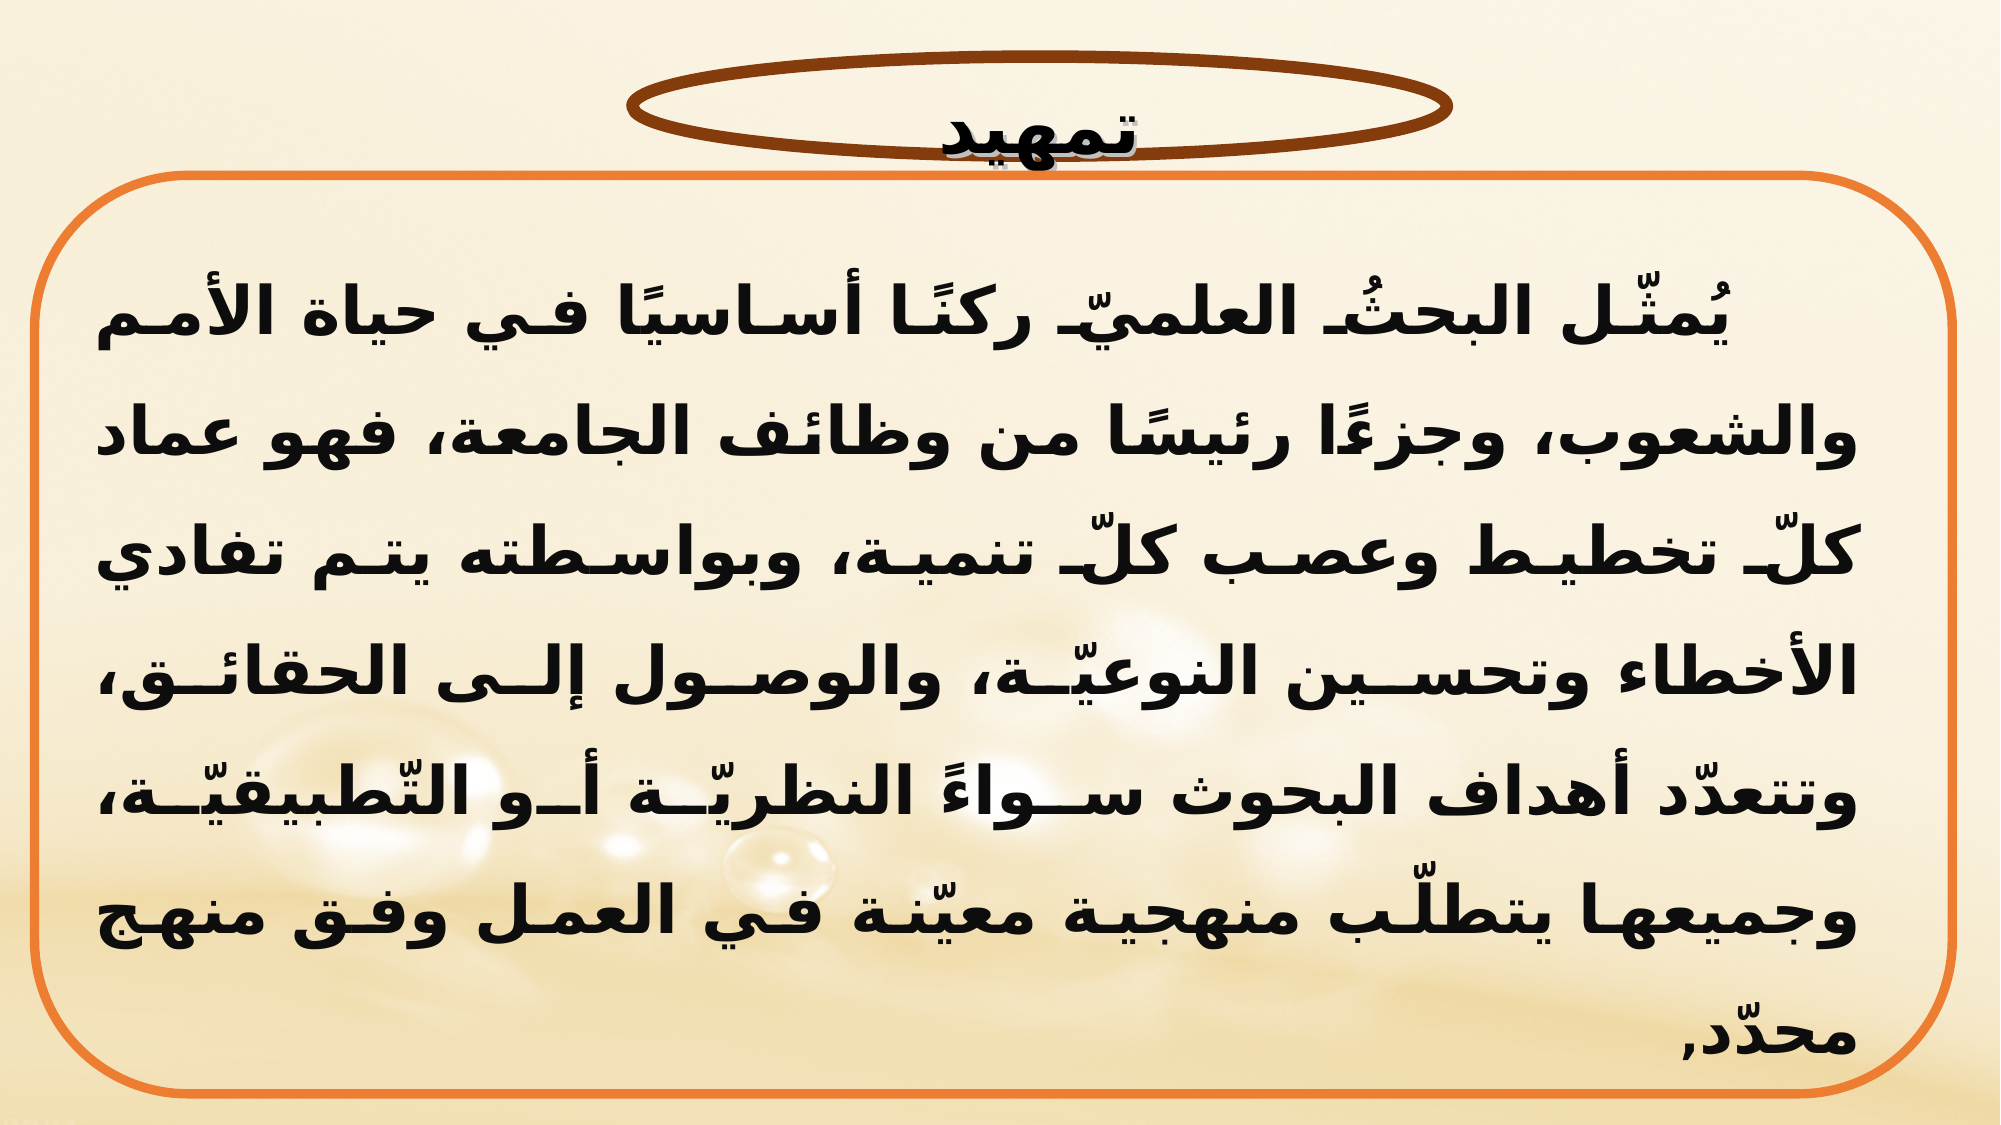

تمهيد
 يُمثّل البحثُ العلميّ ركنًا أساسيًا في حياة الأمم والشعوب، وجزءًا رئيسًا من وظائف الجامعة، فهو عماد كلّ تخطيط وعصب كلّ تنمية، وبواسطته يتم تفادي الأخطاء وتحسين النوعيّة، والوصول إلى الحقائق، وتتعدّد أهداف البحوث سواءً النظريّة أو التّطبيقيّة، وجميعها يتطلّب منهجية معيّنة في العمل وفق منهج محدّد,